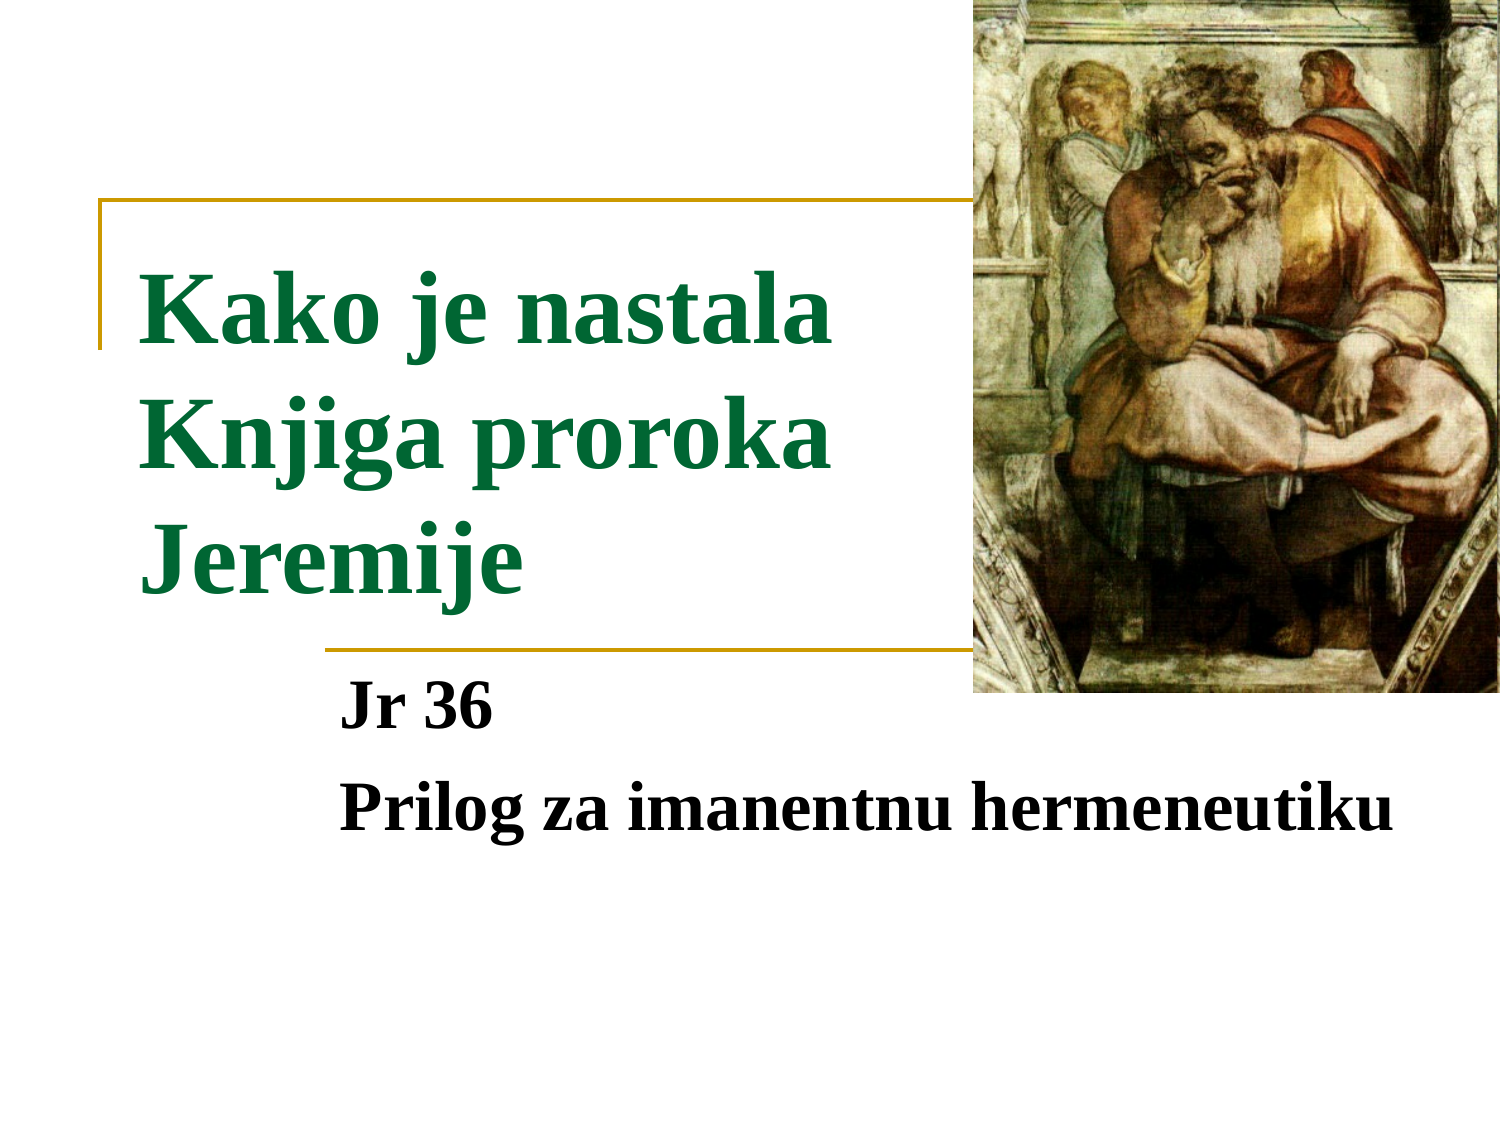

# Kako je nastala Knjiga proroka Jeremije
Jr 36
Prilog za imanentnu hermeneutiku